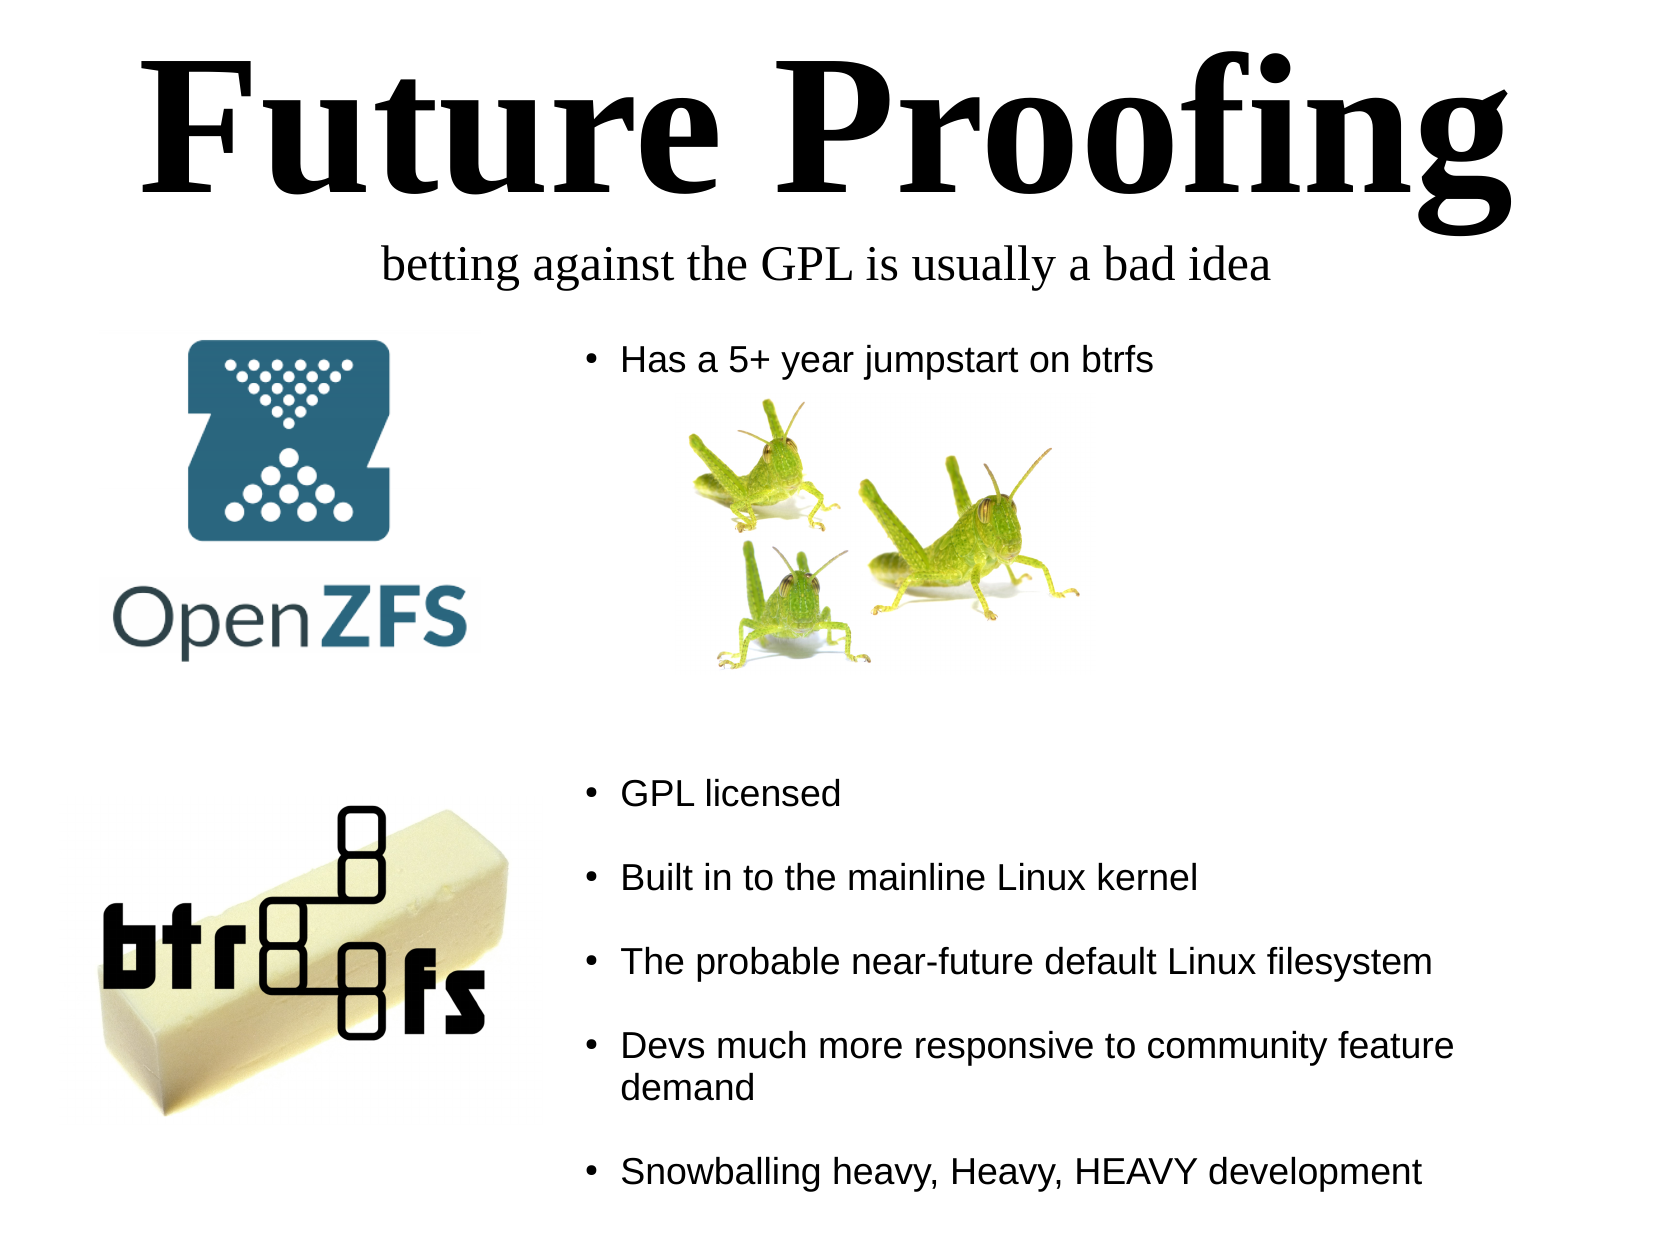

# Future Proofing betting against the GPL is usually a bad idea
| Has a 5+ year jumpstart on btrfs |
| --- |
| GPL licensed Built in to the mainline Linux kernel The probable near-future default Linux filesystem Devs much more responsive to community feature demand Snowballing heavy, Heavy, HEAVY development |
| --- |